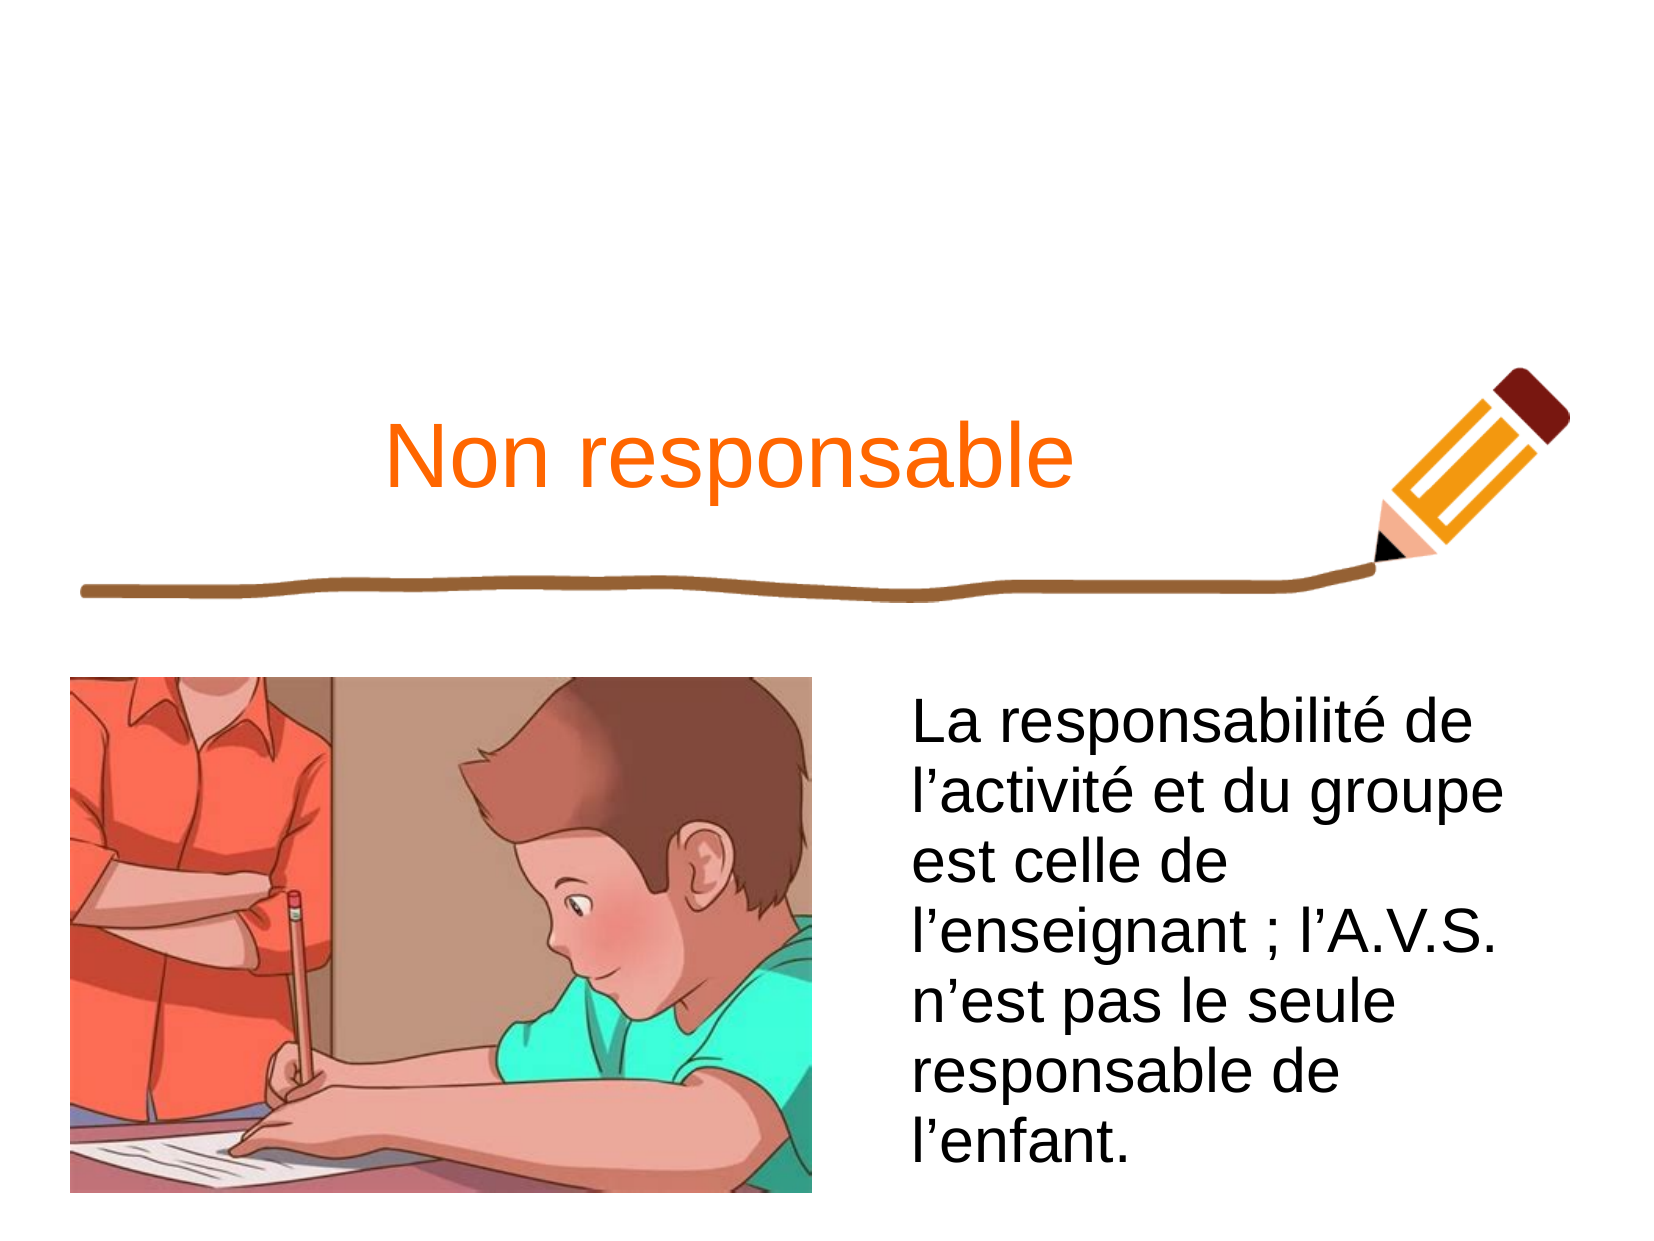

# Non responsable
La responsabilité de l’activité et du groupe est celle de l’enseignant ; l’A.V.S. n’est pas le seule responsable de l’enfant.